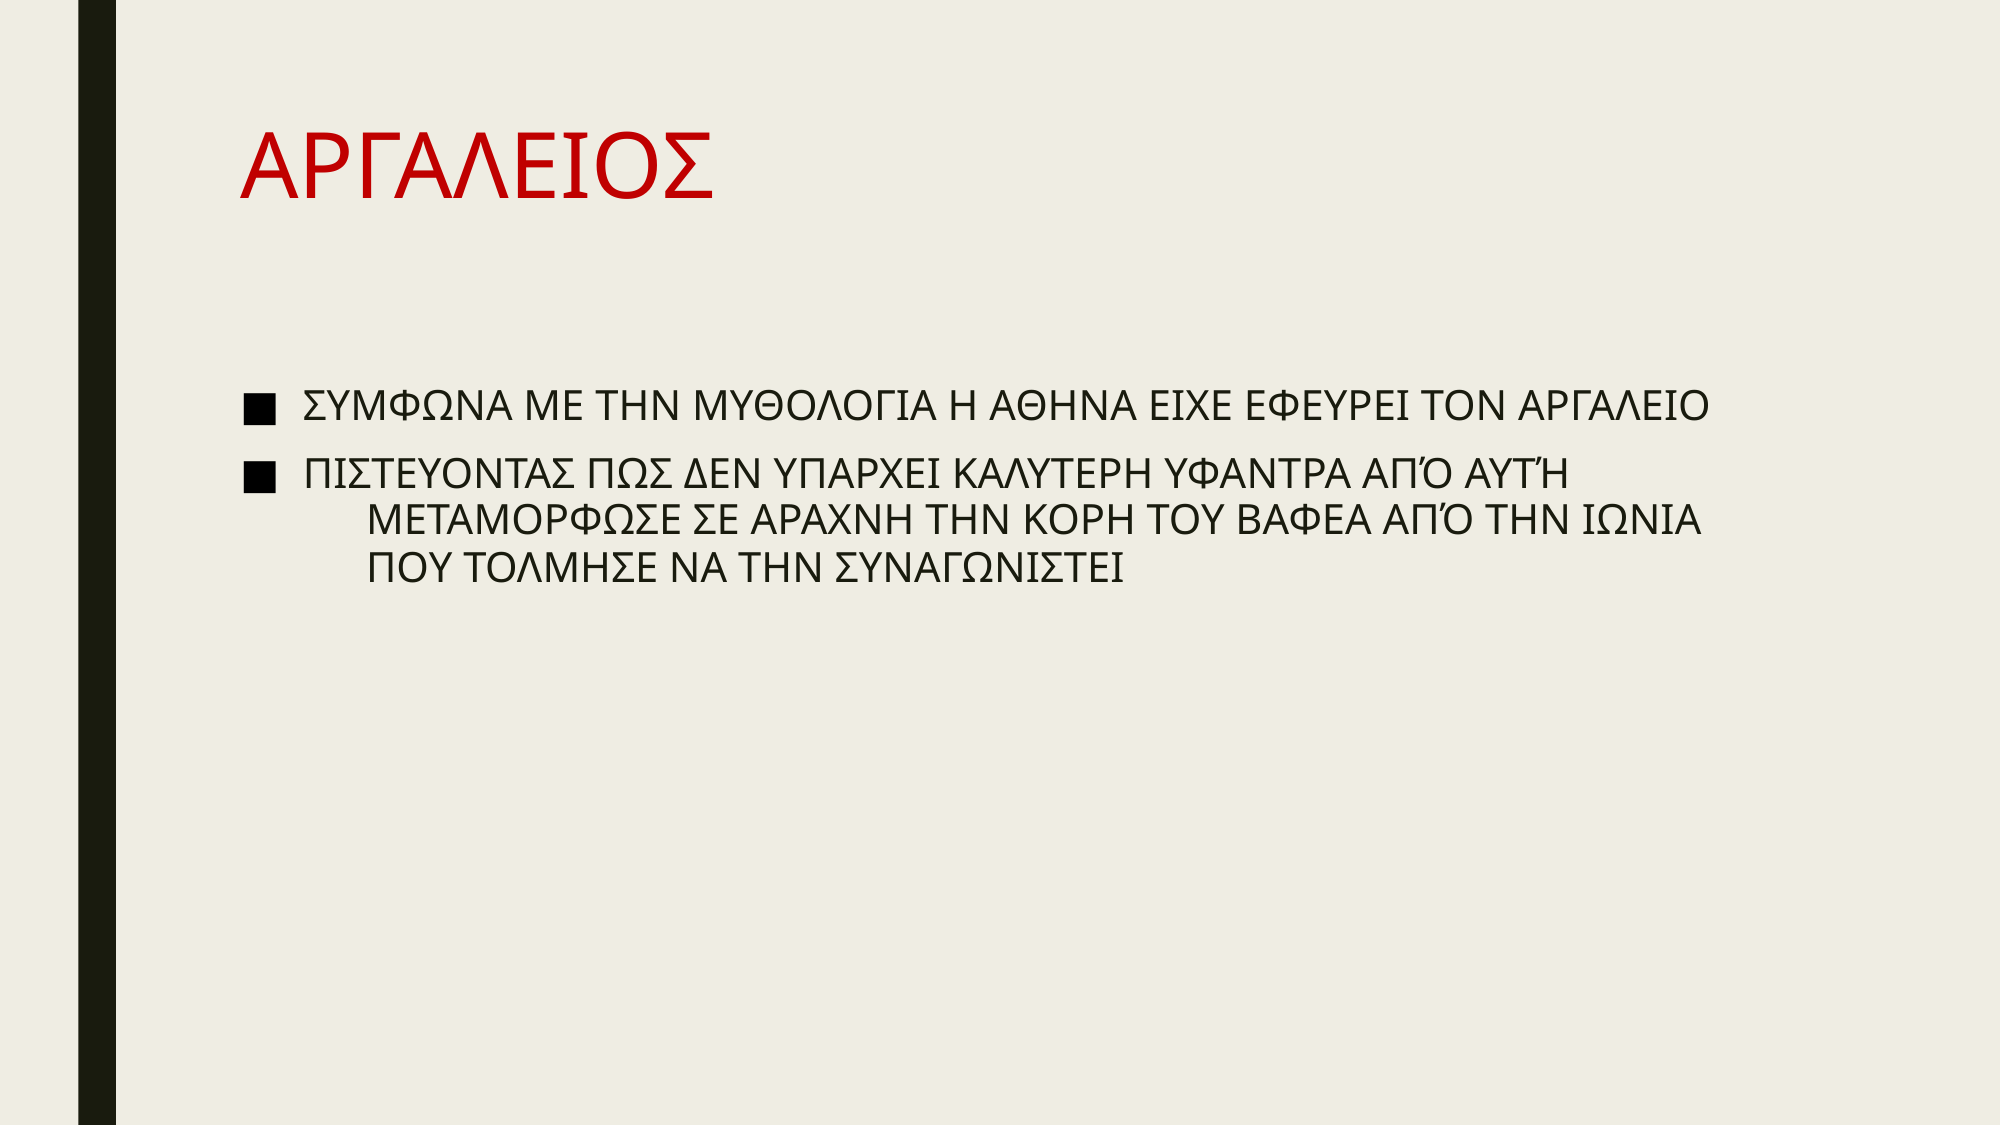

# ΑΡΓΑΛΕΙΟΣ
ΣΥΜΦΩΝΑ ΜΕ ΤΗΝ ΜΥΘΟΛΟΓΙΑ Η ΑΘΗΝΑ ΕΙΧΕ ΕΦΕΥΡΕΙ ΤΟΝ ΑΡΓΑΛΕΙΟ
ΠΙΣΤΕΥΟΝΤΑΣ ΠΩΣ ΔΕΝ ΥΠΑΡΧΕΙ ΚΑΛΥΤΕΡΗ ΥΦΑΝΤΡΑ ΑΠΌ ΑΥΤΉ ΜΕΤΑΜΟΡΦΩΣΕ ΣΕ ΑΡΑΧΝΗ ΤΗΝ ΚΟΡΗ ΤΟΥ ΒΑΦΕΑ ΑΠΌ ΤΗΝ ΙΩΝΙΑ ΠΟΥ ΤΟΛΜΗΣΕ ΝΑ ΤΗΝ ΣΥΝΑΓΩΝΙΣΤΕΙ